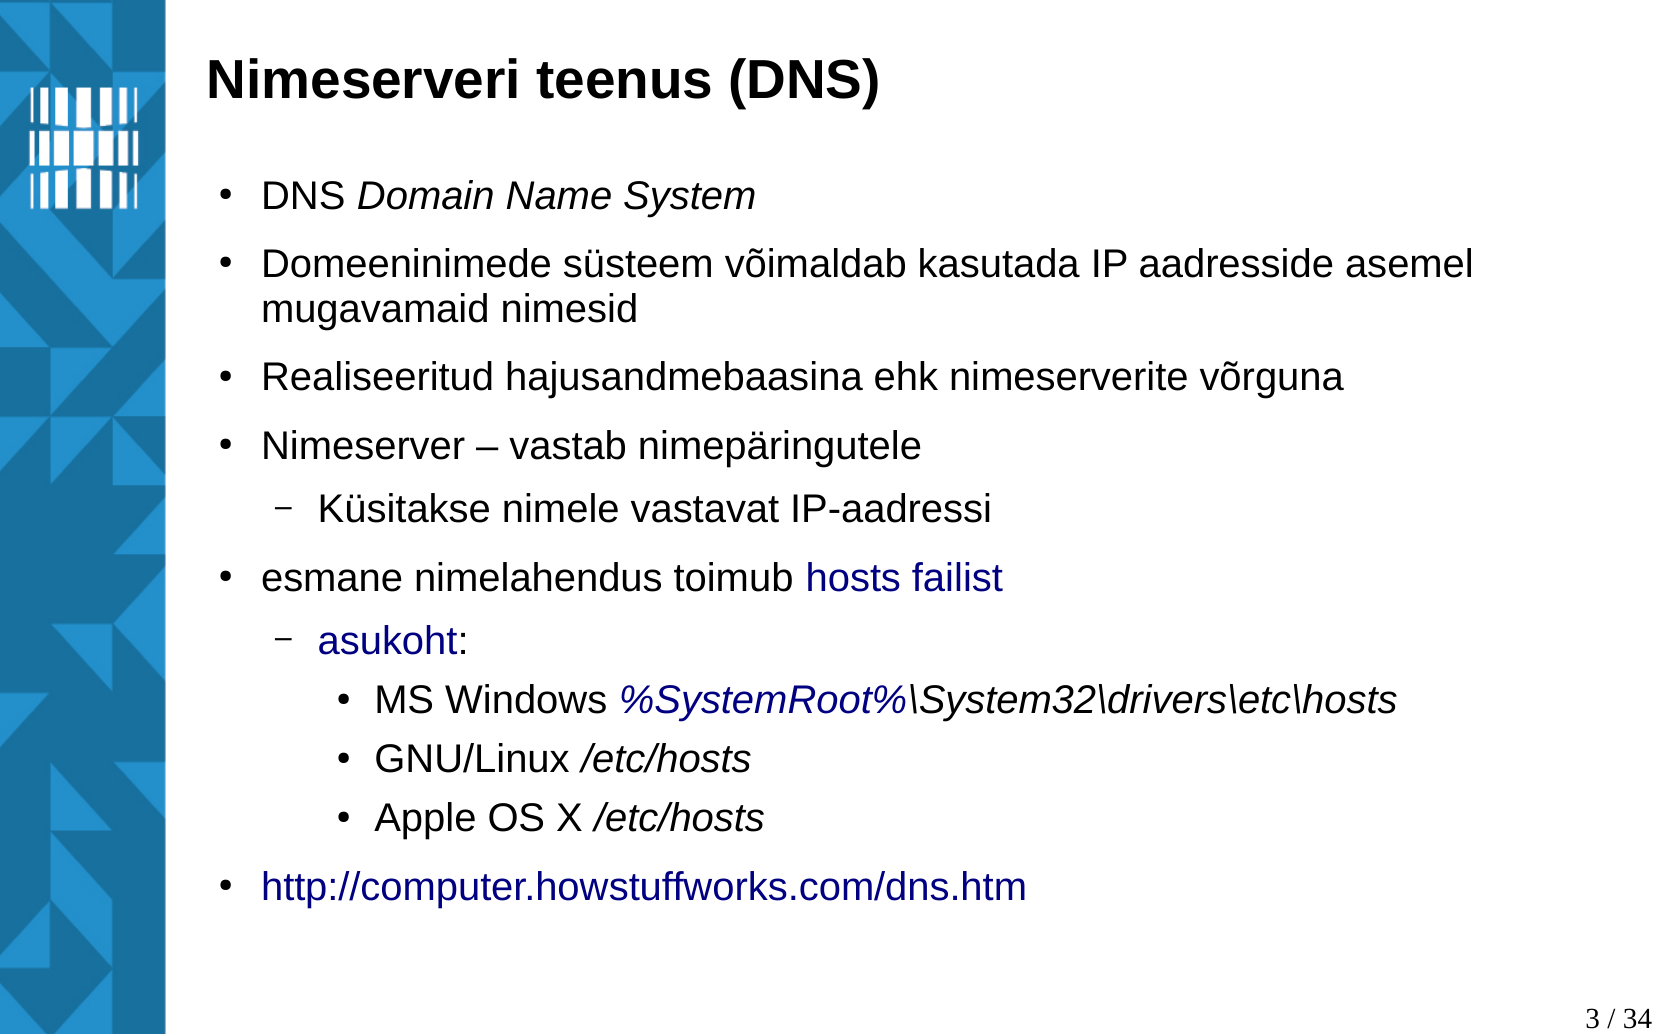

# Nimeserveri teenus (DNS)
DNS Domain Name System
Domeeninimede süsteem võimaldab kasutada IP aadresside asemel mugavamaid nimesid
Realiseeritud hajusandmebaasina ehk nimeserverite võrguna
Nimeserver – vastab nimepäringutele
Küsitakse nimele vastavat IP-aadressi
esmane nimelahendus toimub hosts failist
asukoht:
MS Windows %SystemRoot%\System32\drivers\etc\hosts
GNU/Linux /etc/hosts
Apple OS X /etc/hosts
http://computer.howstuffworks.com/dns.htm
3